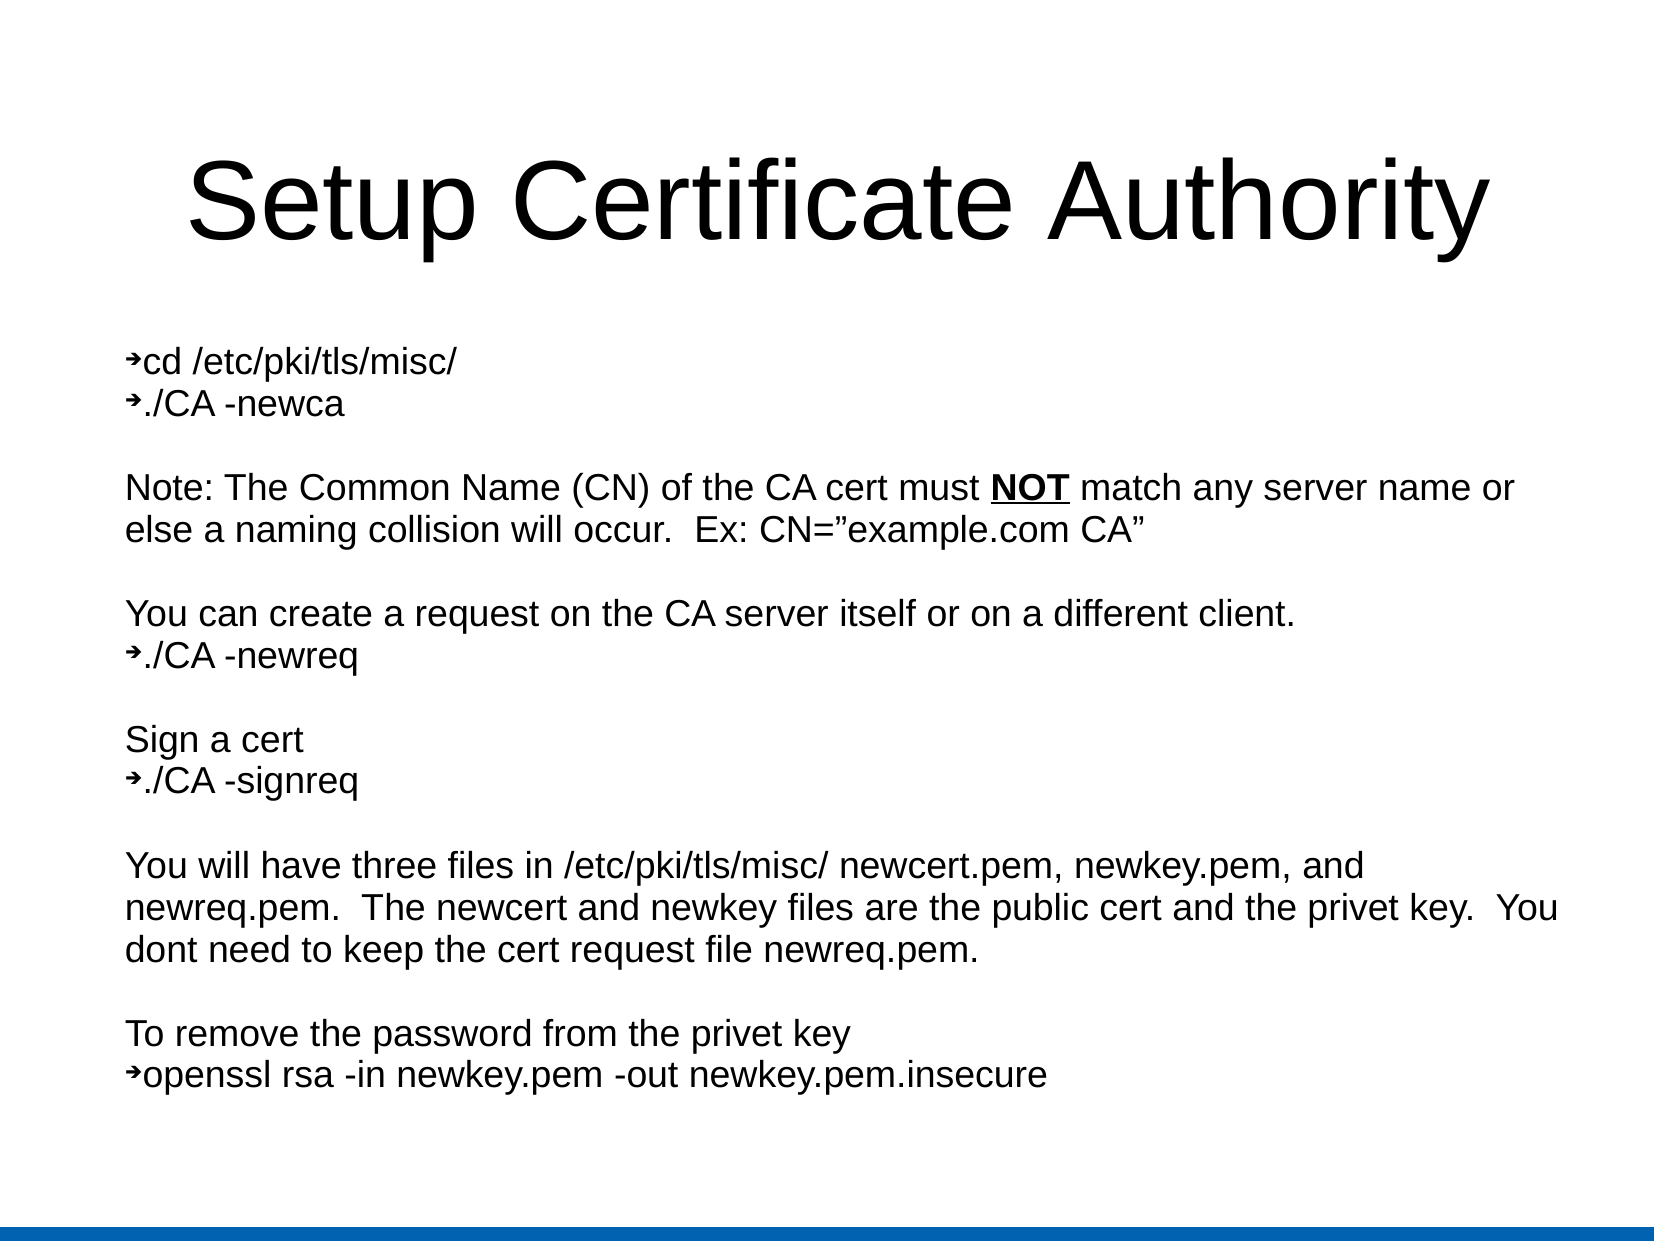

# Setup Certificate Authority
cd /etc/pki/tls/misc/
./CA -newca
Note: The Common Name (CN) of the CA cert must NOT match any server name or else a naming collision will occur. Ex: CN=”example.com CA”
You can create a request on the CA server itself or on a different client.
./CA -newreq
Sign a cert
./CA -signreq
You will have three files in /etc/pki/tls/misc/ newcert.pem, newkey.pem, and newreq.pem. The newcert and newkey files are the public cert and the privet key. You dont need to keep the cert request file newreq.pem.
To remove the password from the privet key
openssl rsa -in newkey.pem -out newkey.pem.insecure